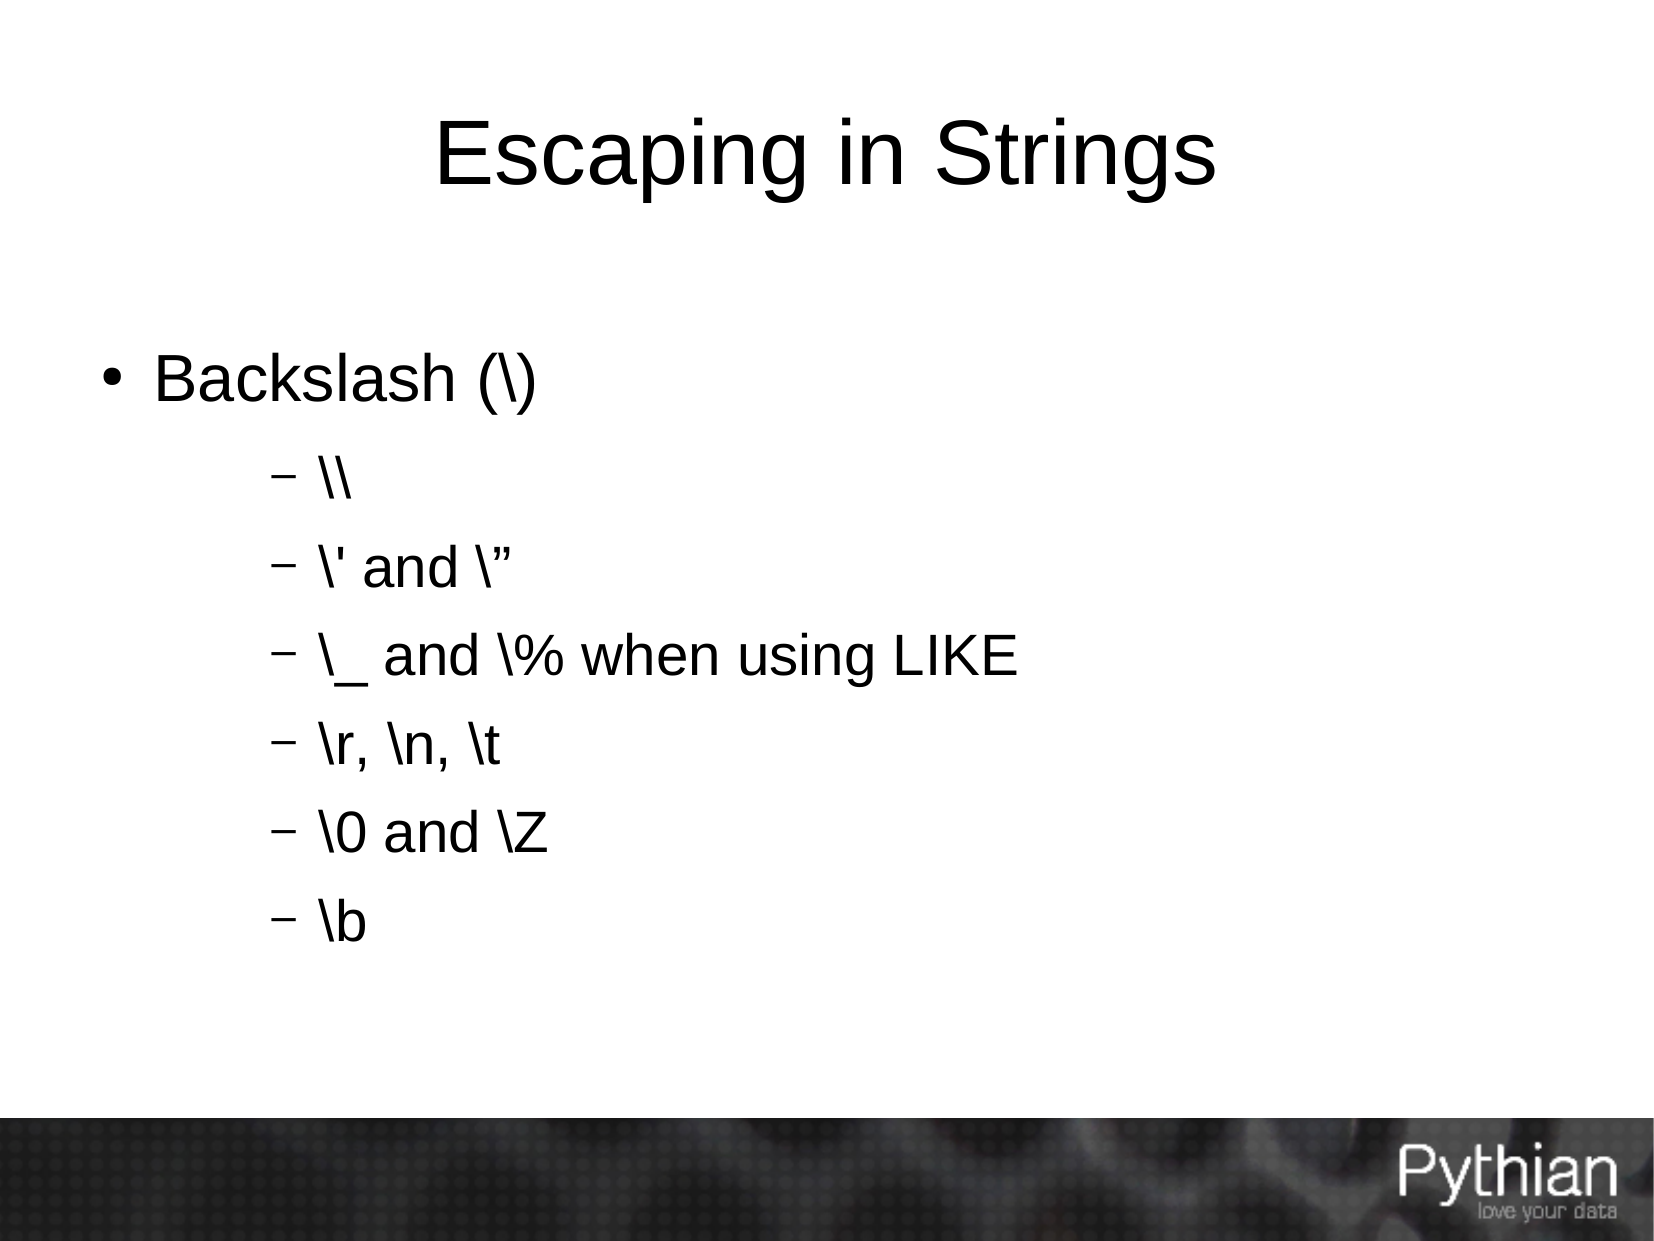

# Escaping in Strings
Backslash (\)
\\
\' and \”
\_ and \% when using LIKE
\r, \n, \t
\0 and \Z
\b